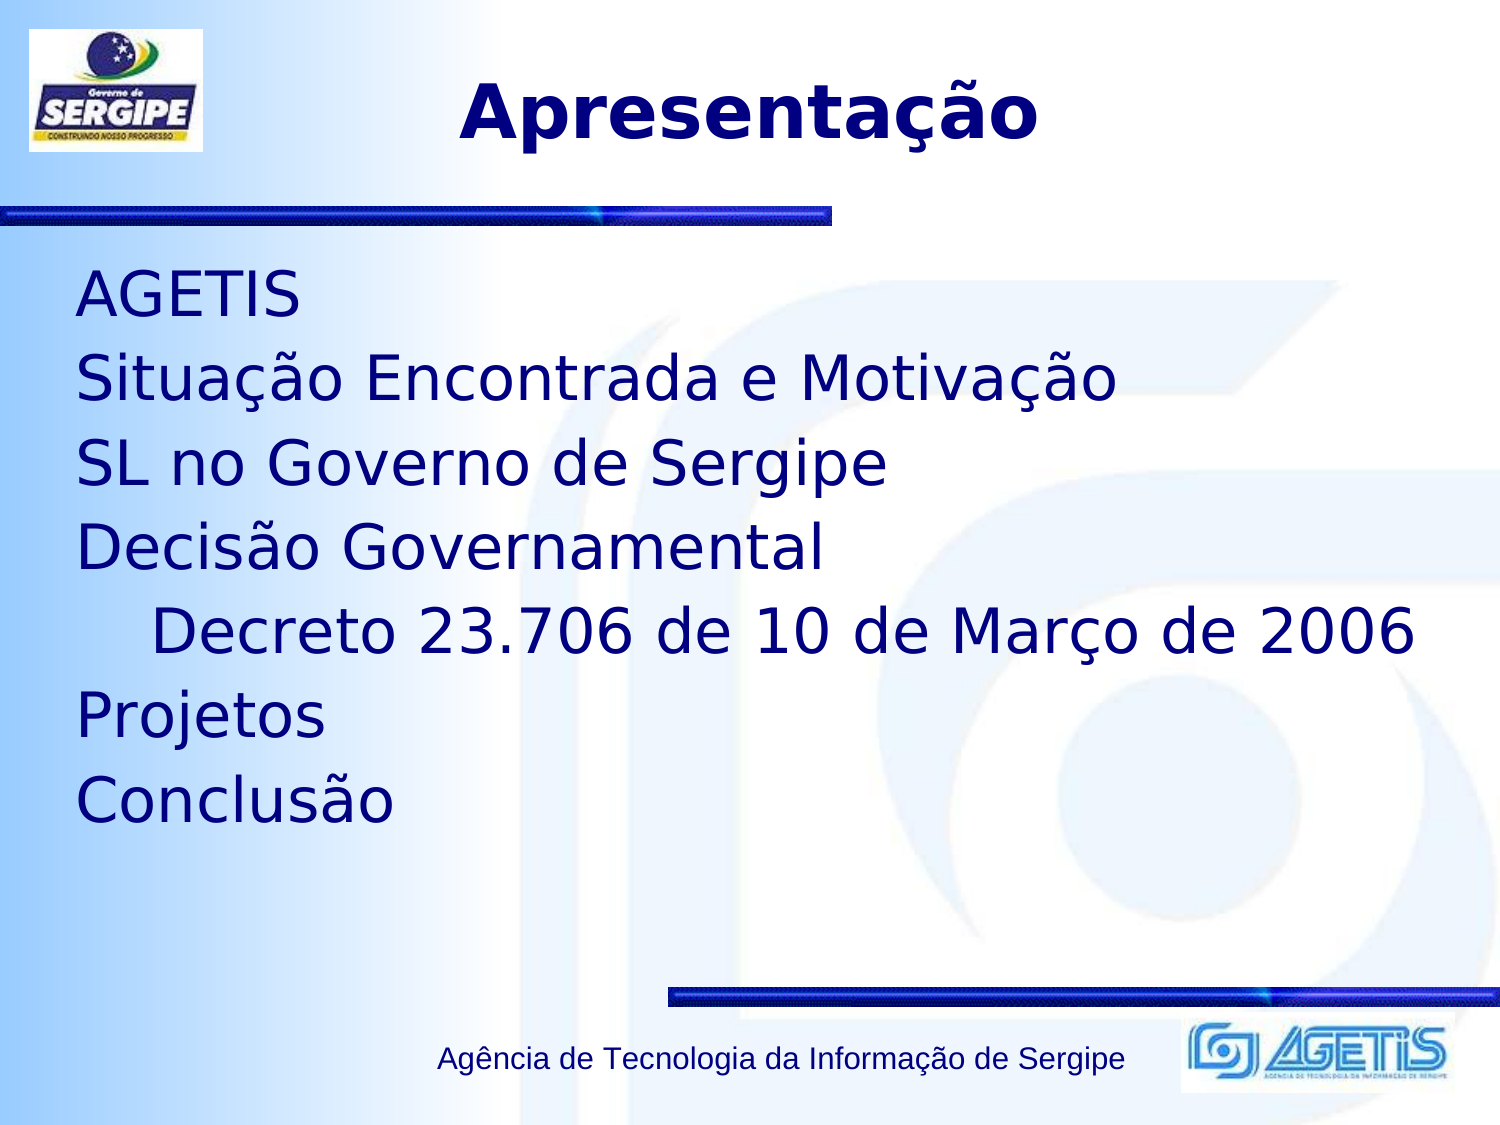

Apresentação
AGETIS
Situação Encontrada e Motivação
SL no Governo de Sergipe
Decisão Governamental
Decreto 23.706 de 10 de Março de 2006
Projetos
Conclusão
Agência de Tecnologia da Informação de Sergipe